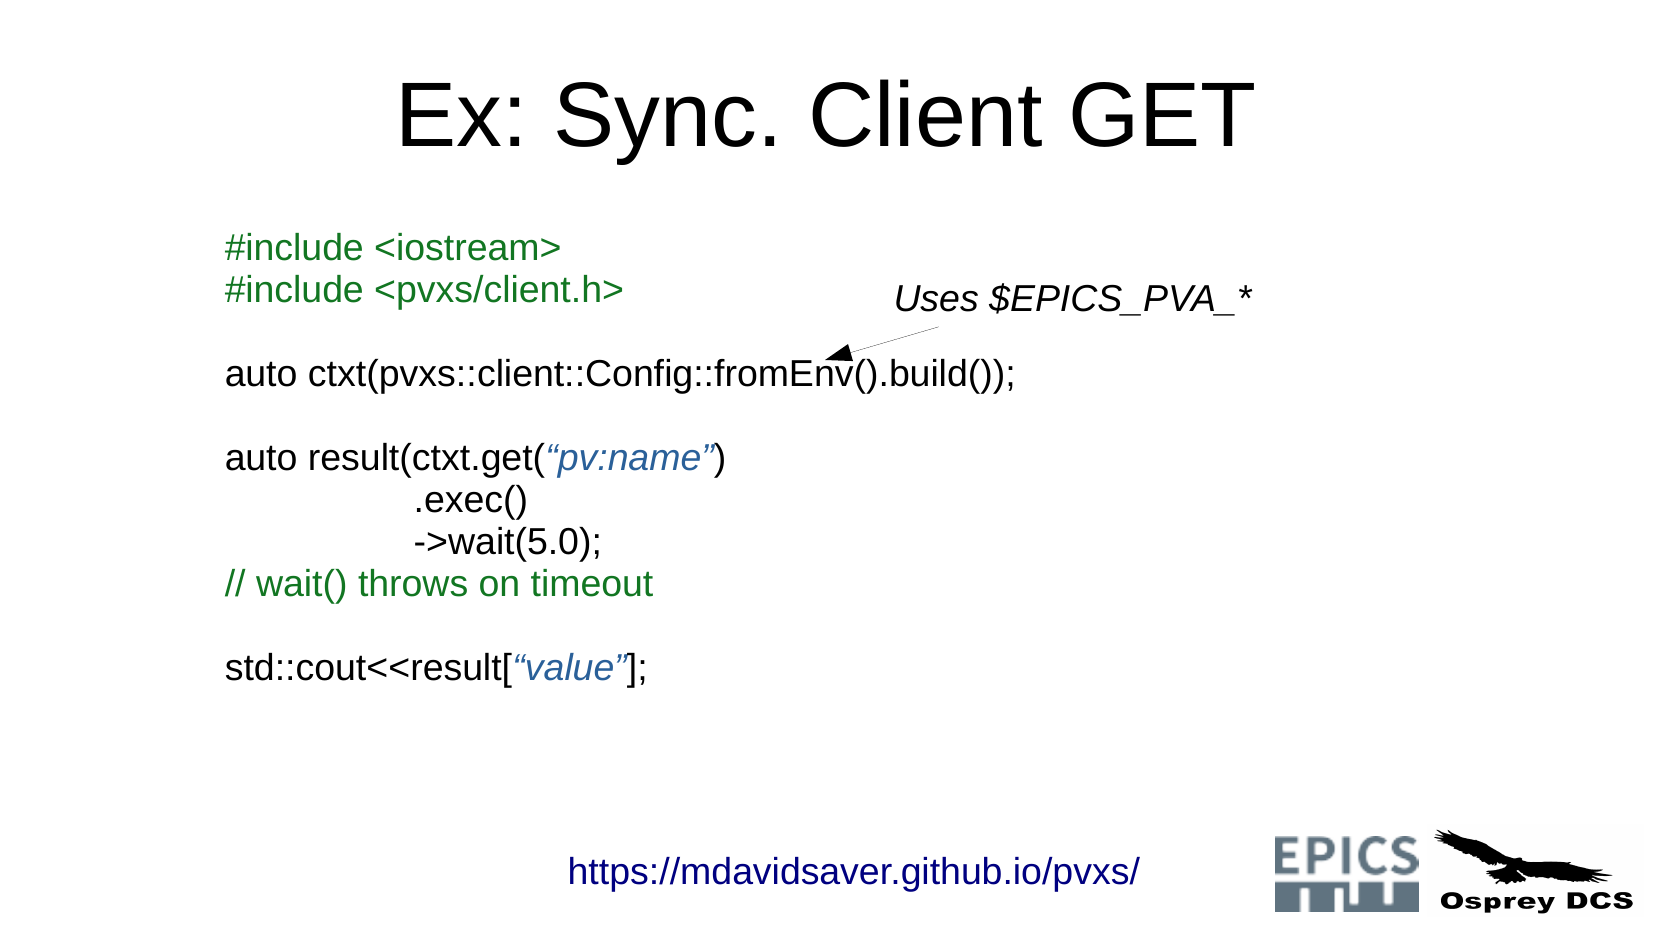

# Ex: Sync. Client GET
#include <iostream>
#include <pvxs/client.h>
auto ctxt(pvxs::client::Config::fromEnv().build());
auto result(ctxt.get(“pv:name”)
 .exec()
 ->wait(5.0);
// wait() throws on timeout
std::cout<<result[“value”];
Uses $EPICS_PVA_*